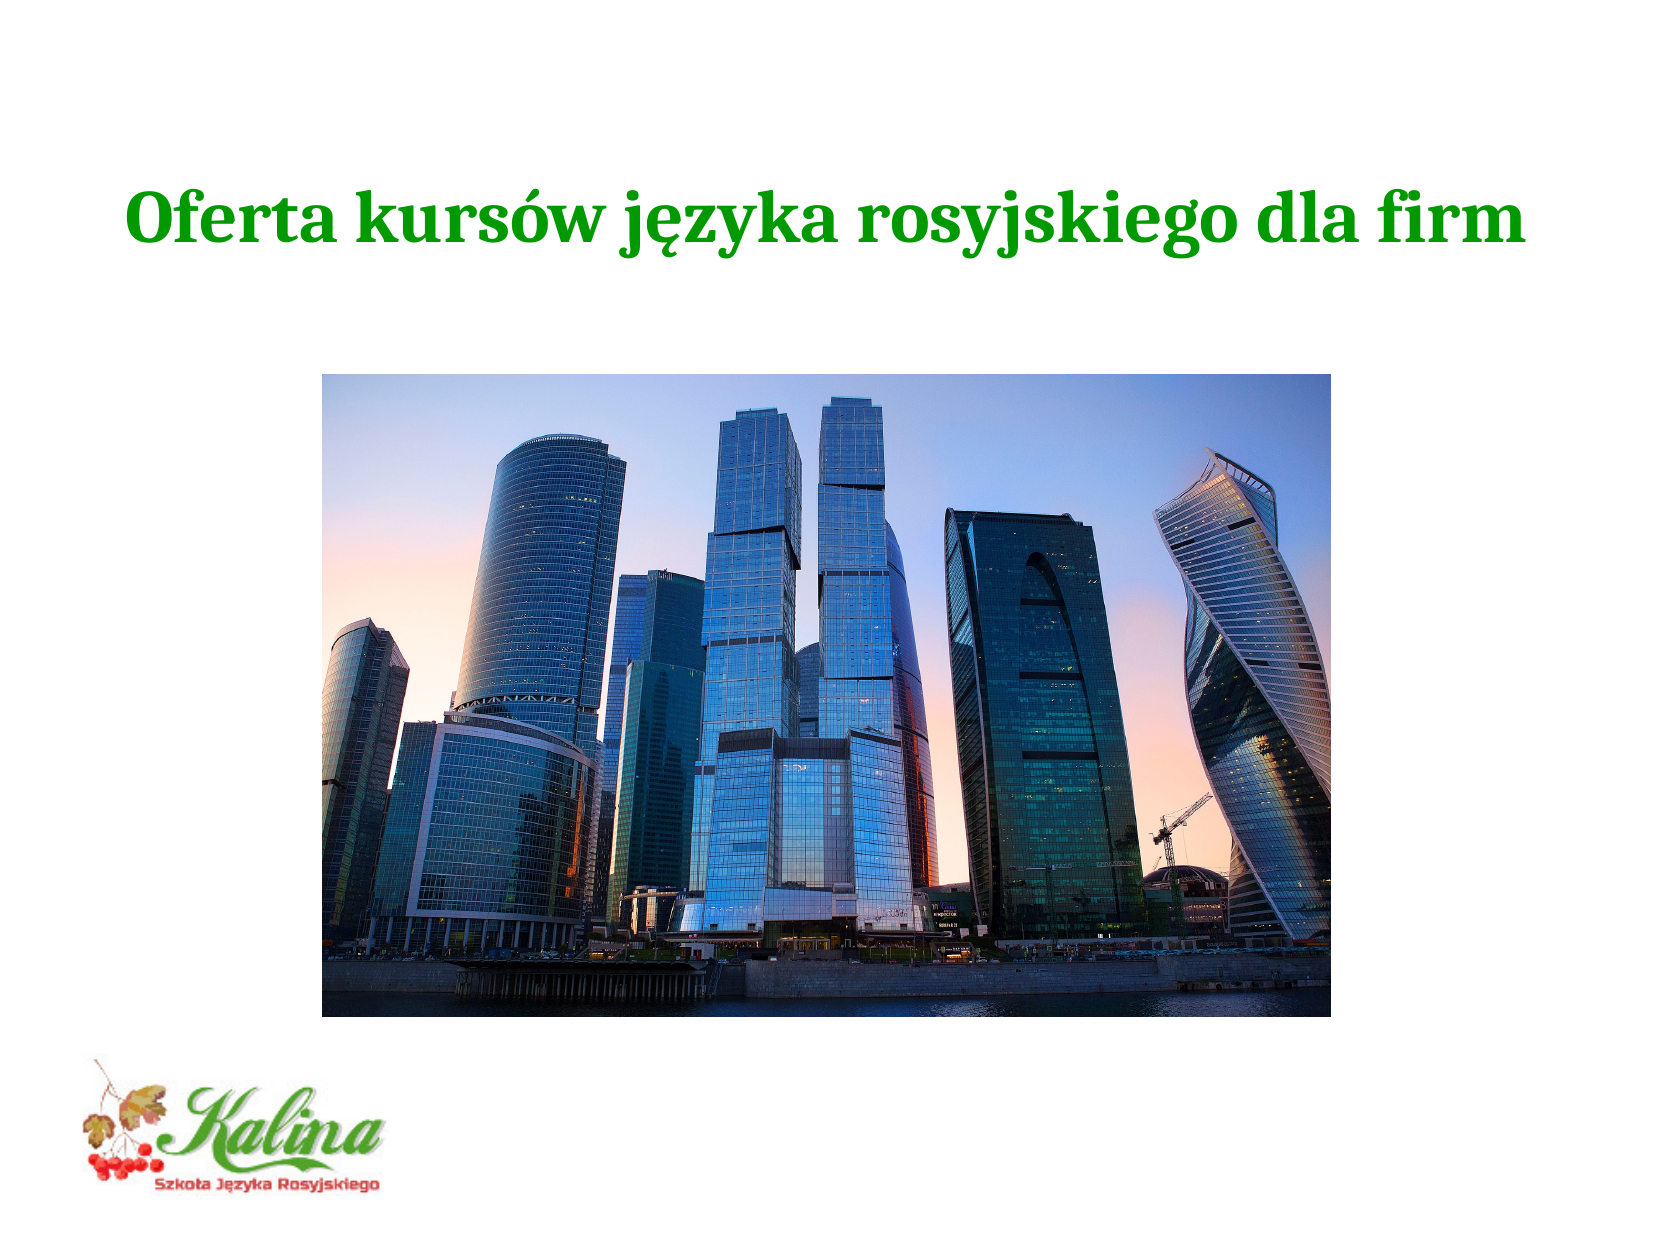

# Oferta kursów języka rosyjskiego dla firm